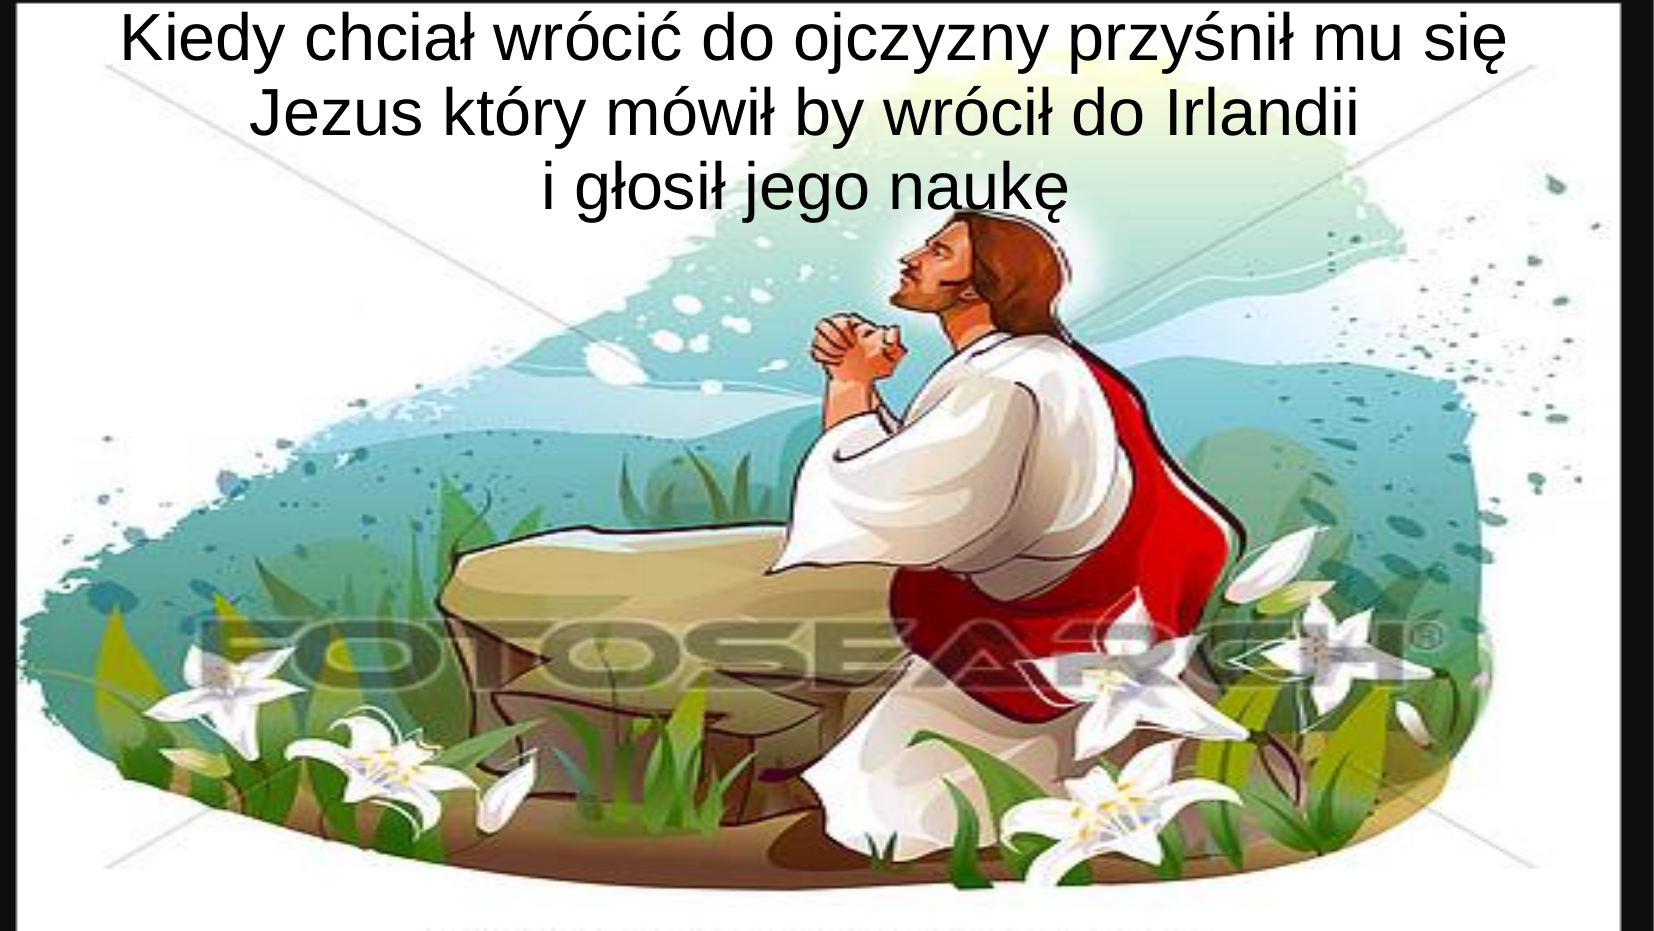

# Kiedy chciał wrócić do ojczyzny przyśnił mu się Jezus który mówił by wrócił do Irlandii
i głosił jego naukę